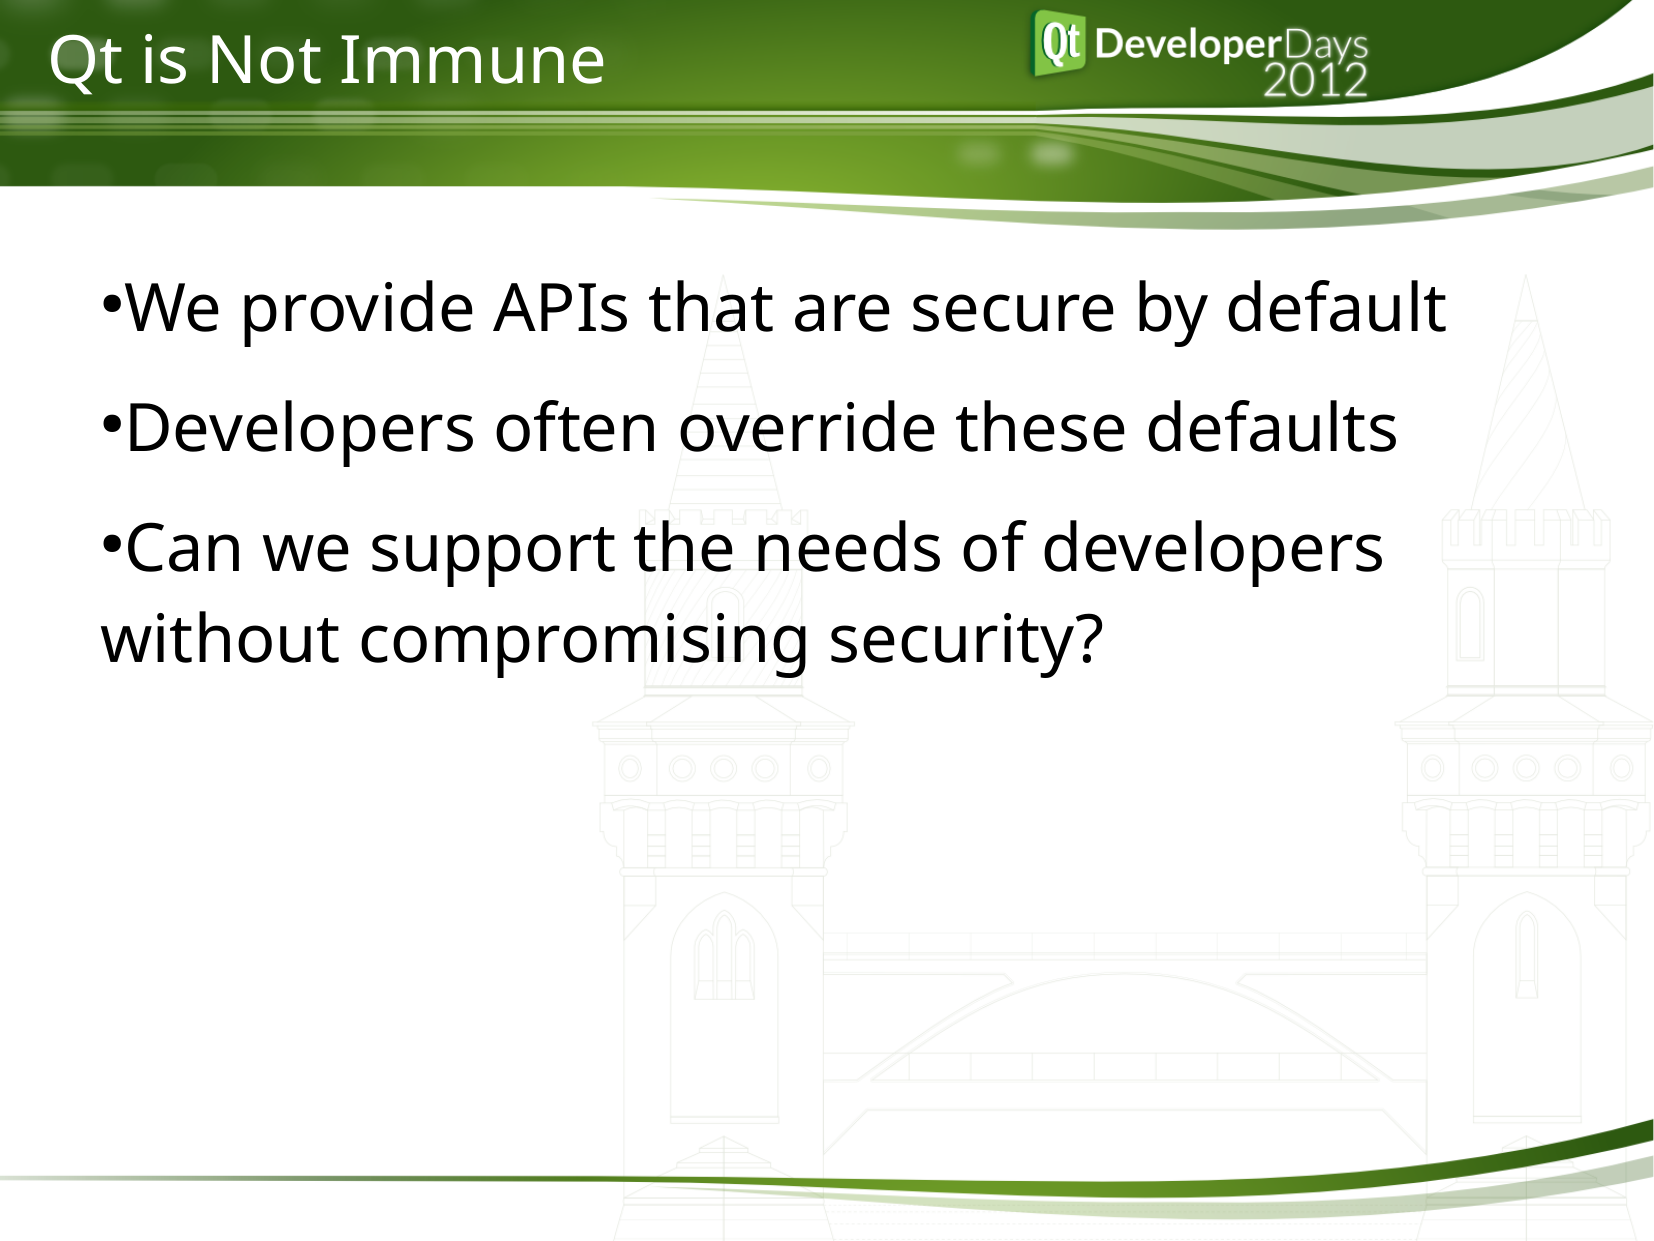

# Qt is Not Immune
We provide APIs that are secure by default
Developers often override these defaults
Can we support the needs of developers without compromising security?